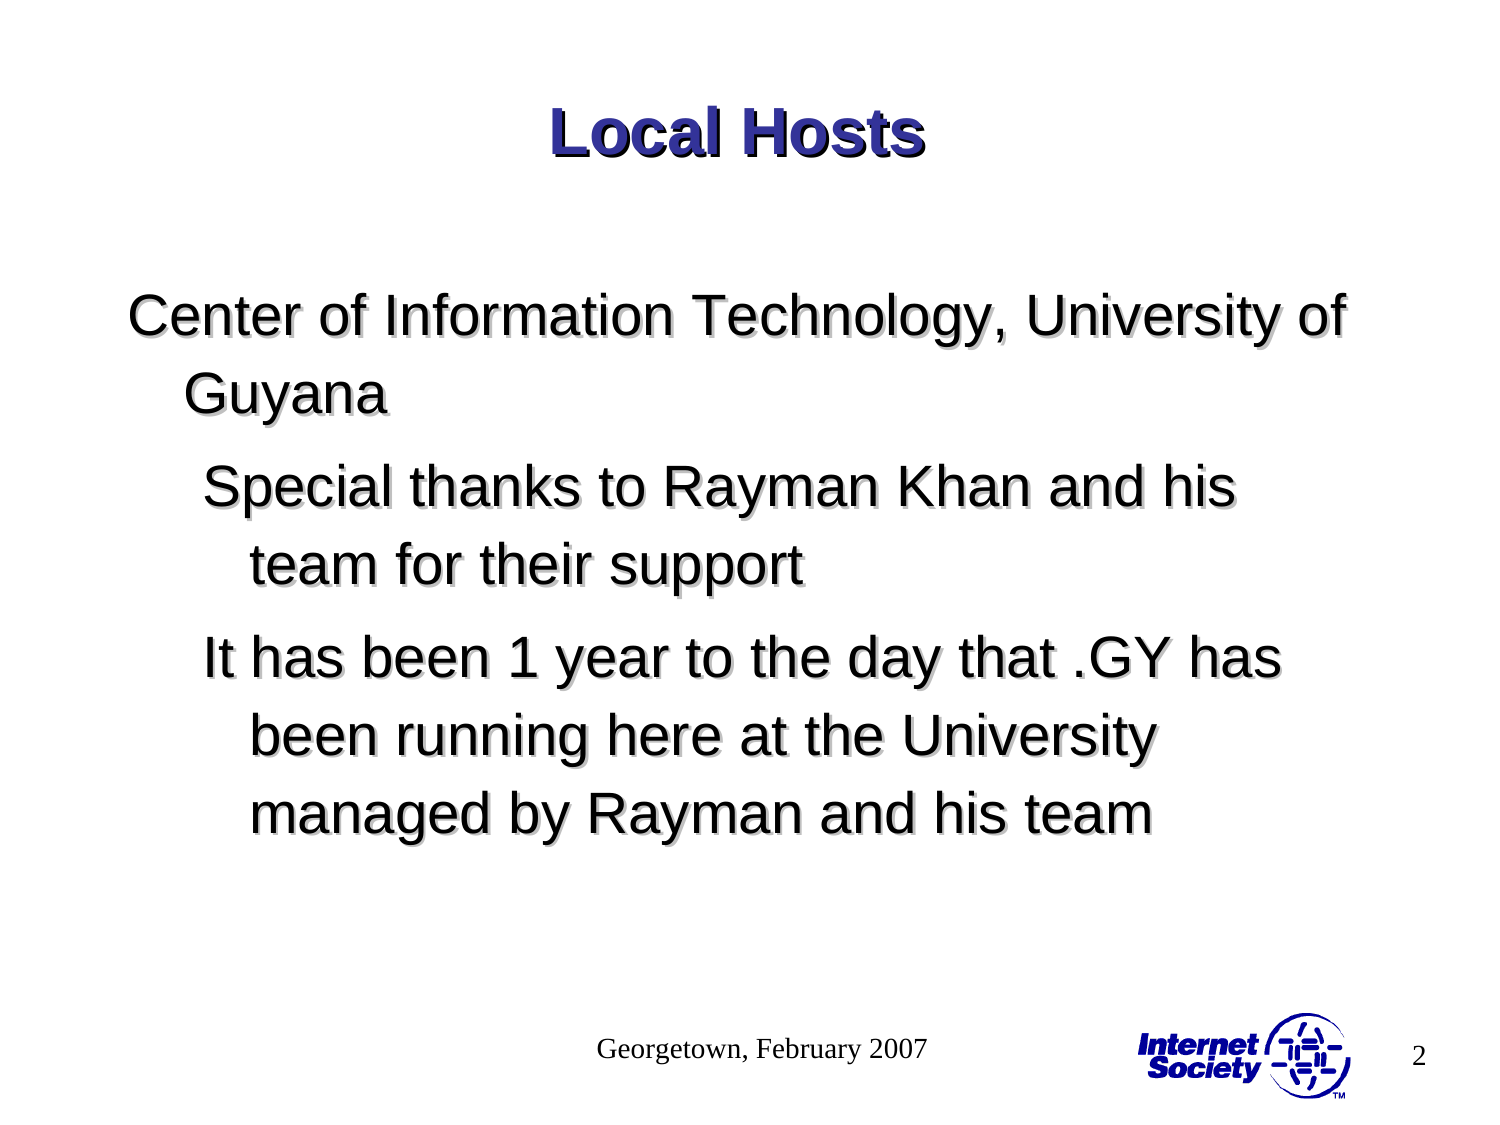

# Local Hosts
Center of Information Technology, University of Guyana
Special thanks to Rayman Khan and his team for their support
It has been 1 year to the day that .GY has been running here at the University managed by Rayman and his team